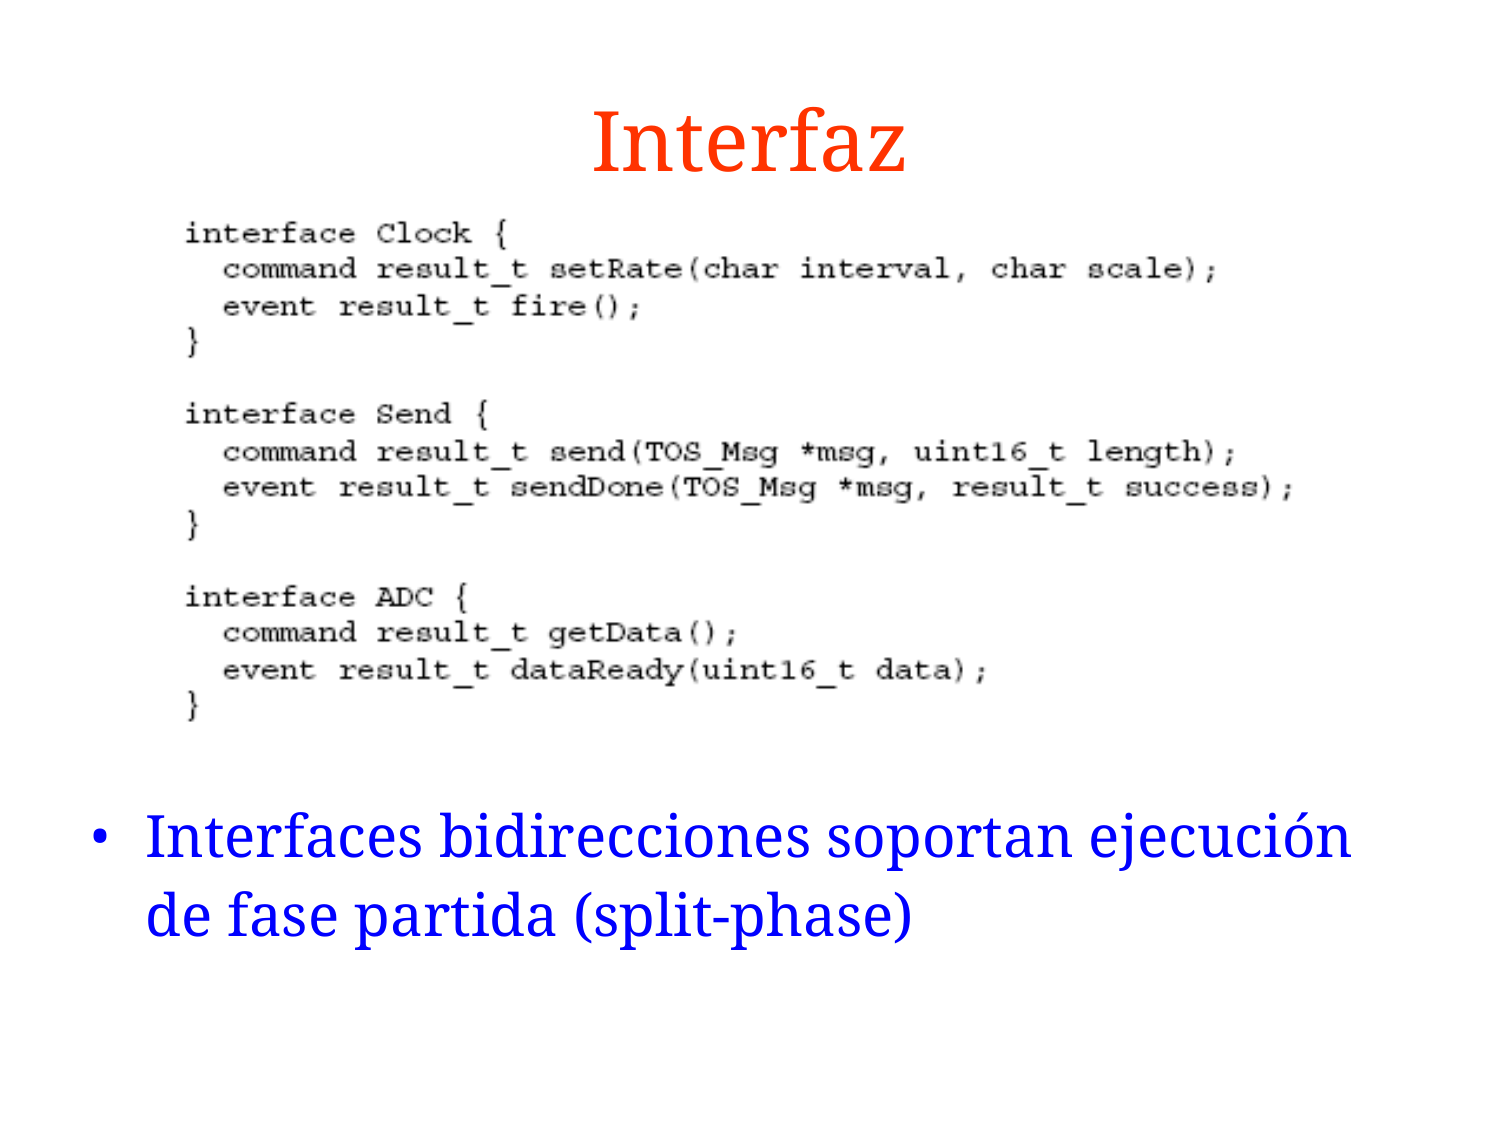

# Interfaz
Interfaces bidirecciones soportan ejecución de fase partida (split-phase)